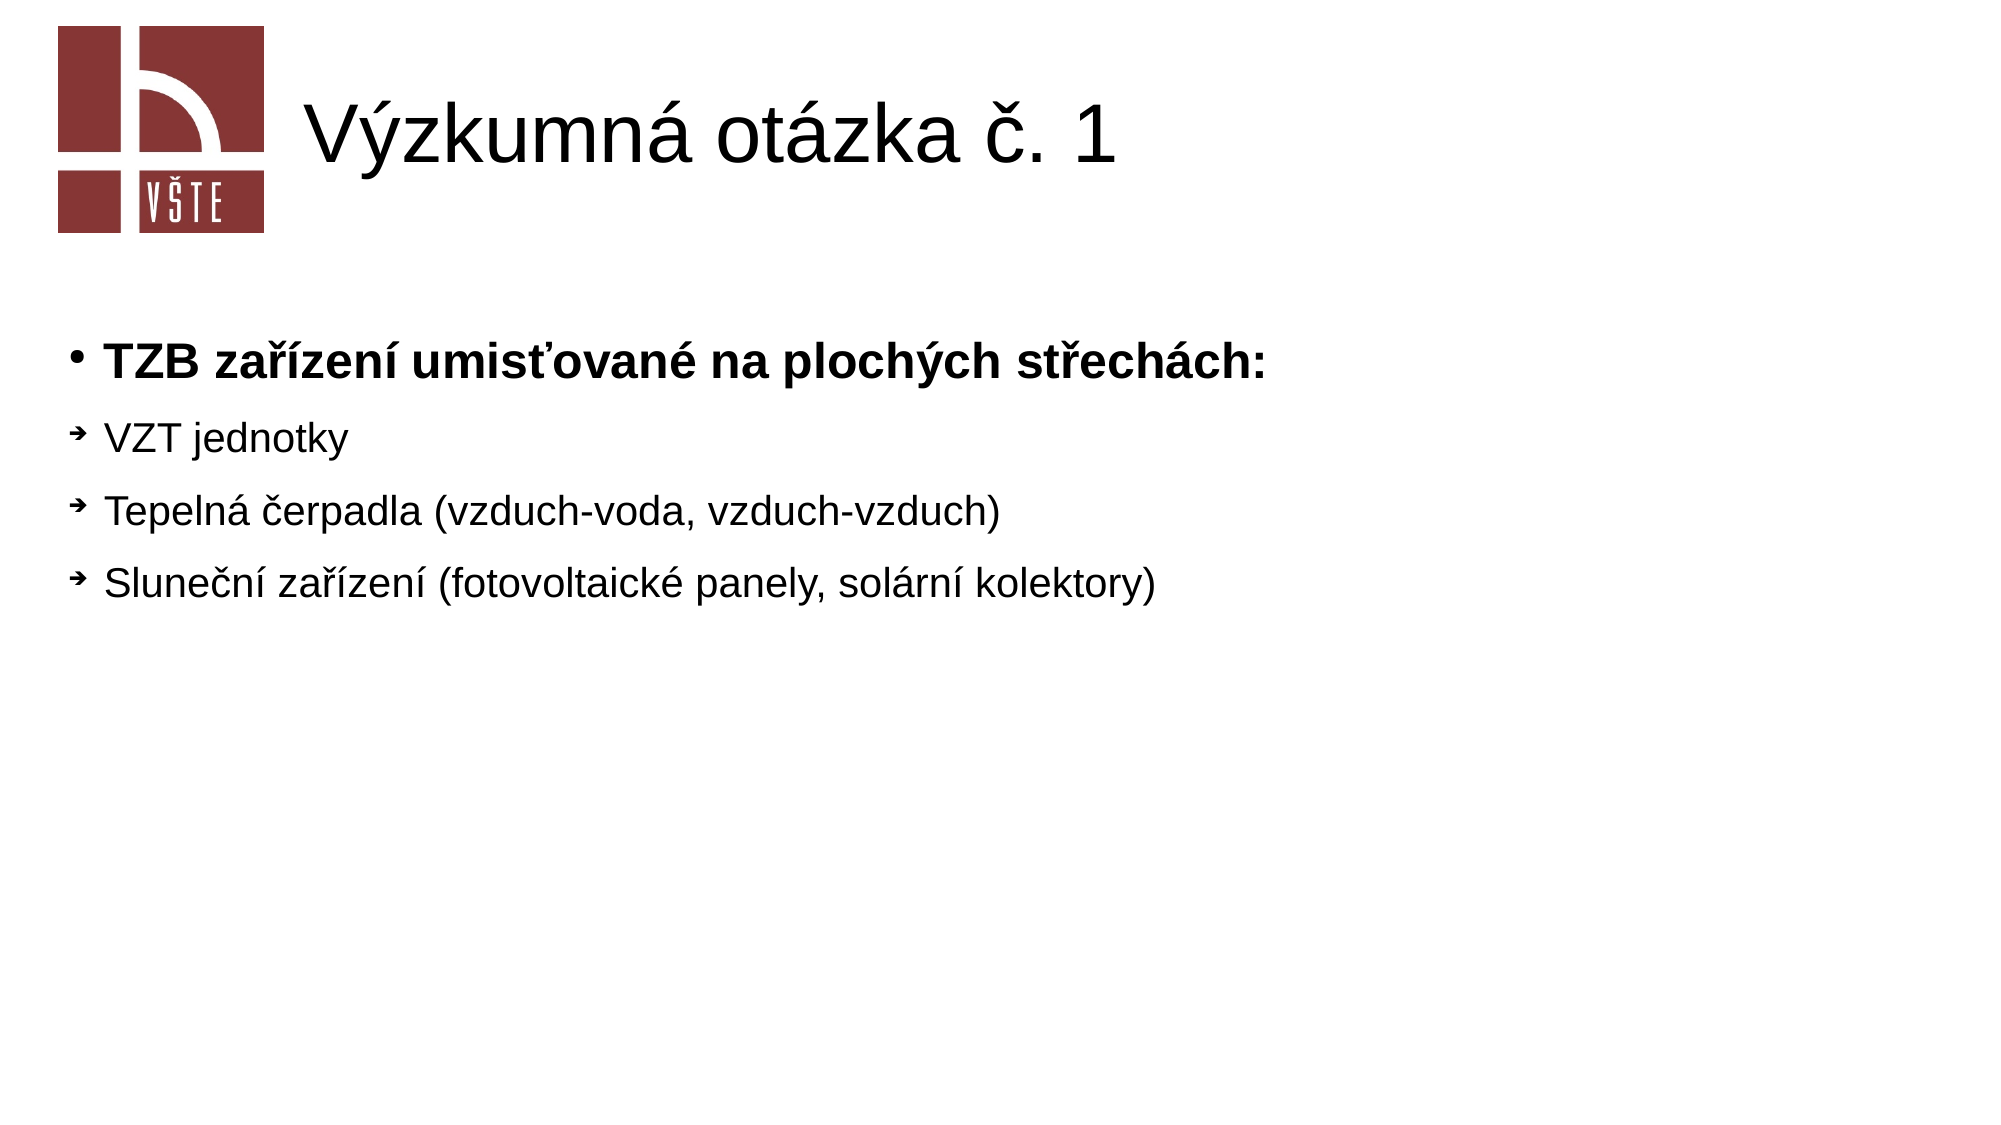

Výzkumná otázka č. 1
TZB zařízení umisťované na plochých střechách:
VZT jednotky
Tepelná čerpadla (vzduch-voda, vzduch-vzduch)
Sluneční zařízení (fotovoltaické panely, solární kolektory)